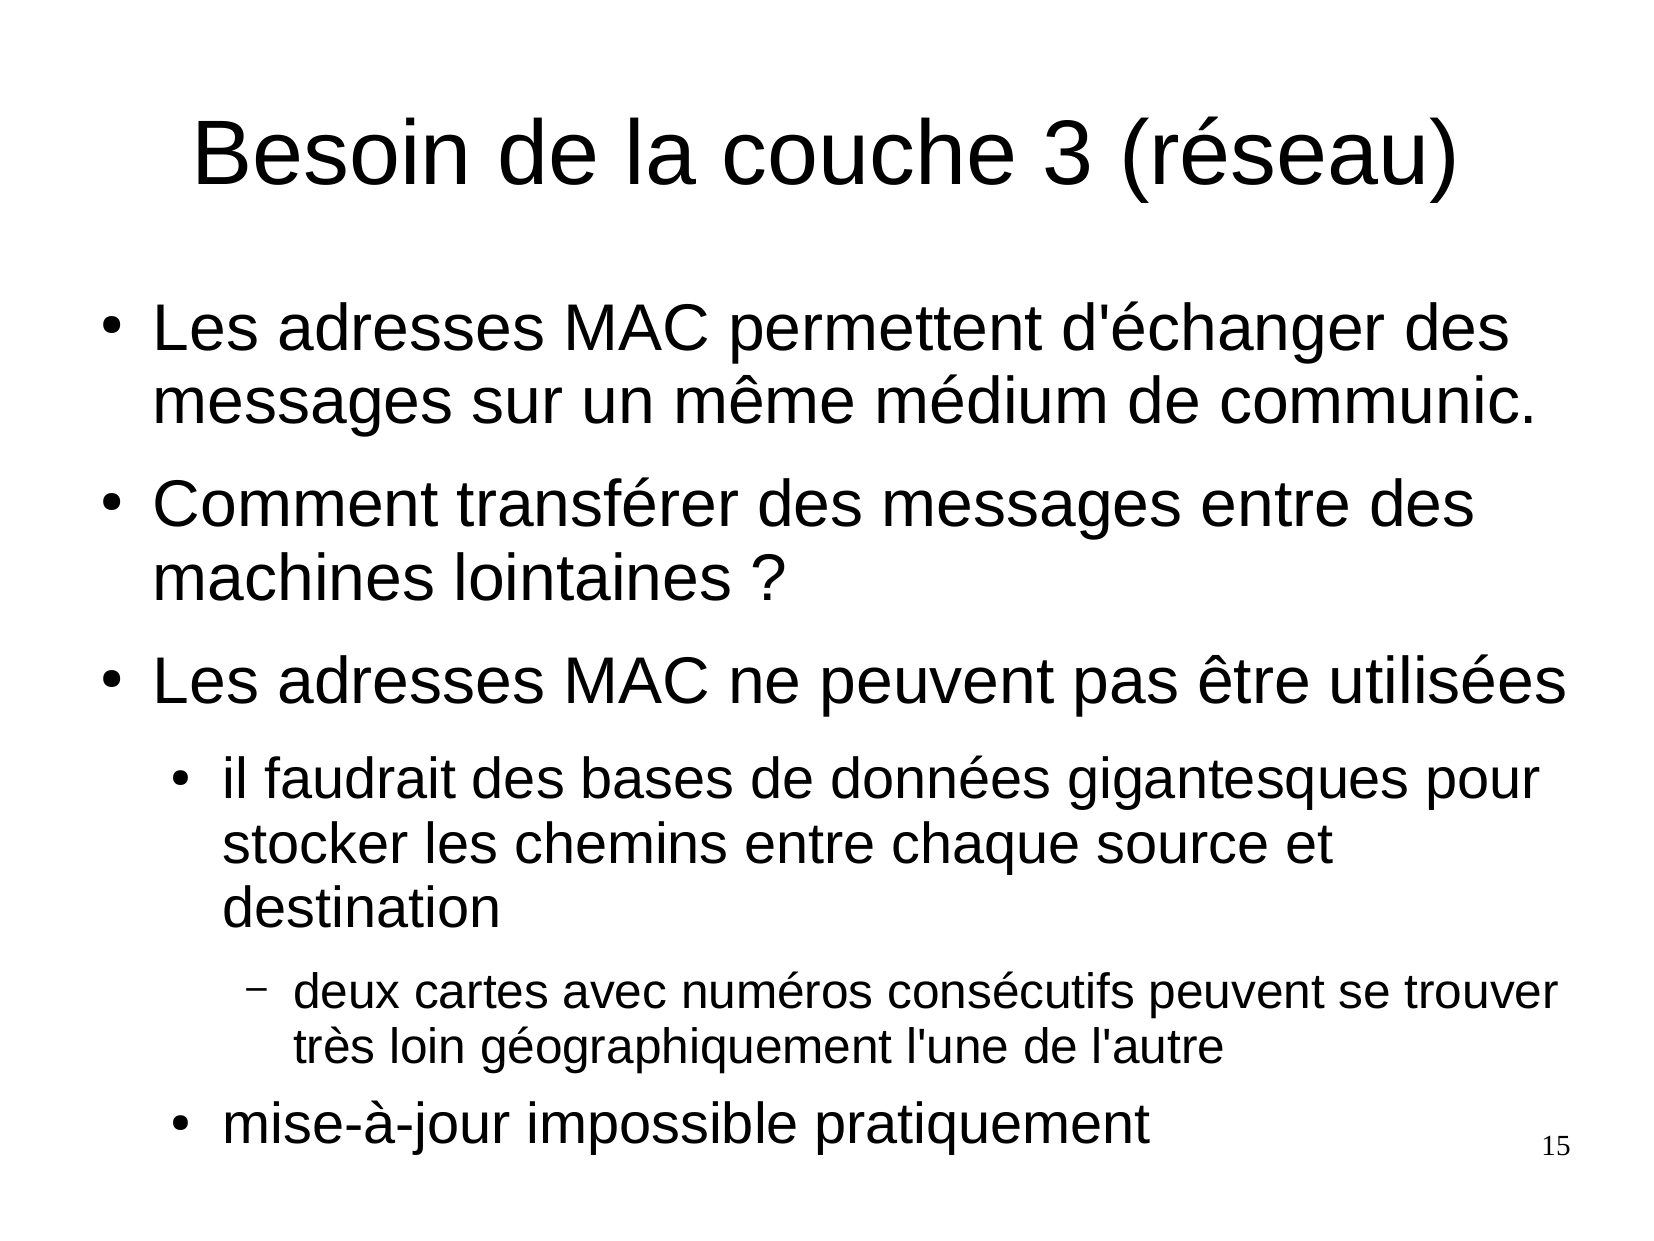

# Besoin de la couche 3 (réseau)
Les adresses MAC permettent d'échanger des messages sur un même médium de communic.
Comment transférer des messages entre des machines lointaines ?
Les adresses MAC ne peuvent pas être utilisées
il faudrait des bases de données gigantesques pour stocker les chemins entre chaque source et destination
deux cartes avec numéros consécutifs peuvent se trouver très loin géographiquement l'une de l'autre
mise-à-jour impossible pratiquement
15